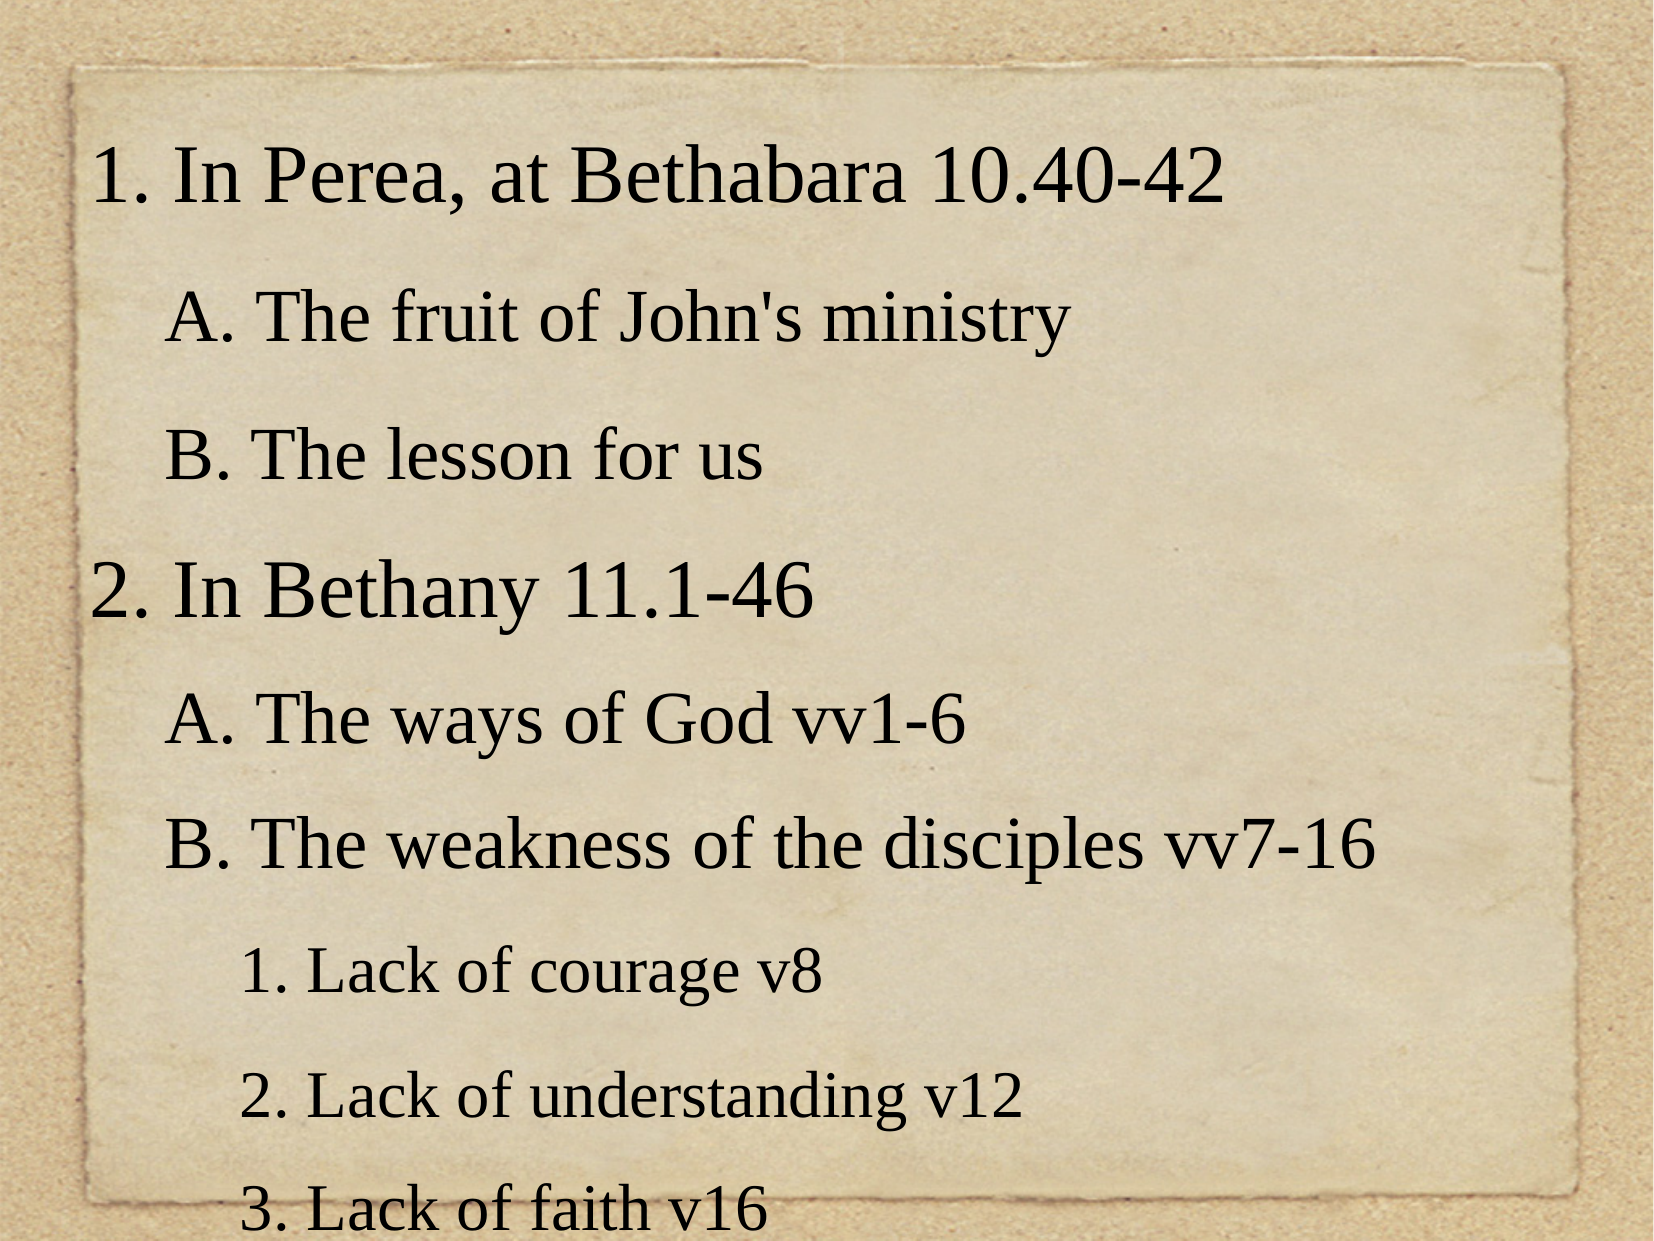

1. In Perea, at Bethabara 10.40-42
	A. The fruit of John's ministry
	B. The lesson for us
2. In Bethany 11.1-46
	A. The ways of God vv1-6
	B. The weakness of the disciples vv7-16
		1. Lack of courage v8
		2. Lack of understanding v12
		3. Lack of faith v16